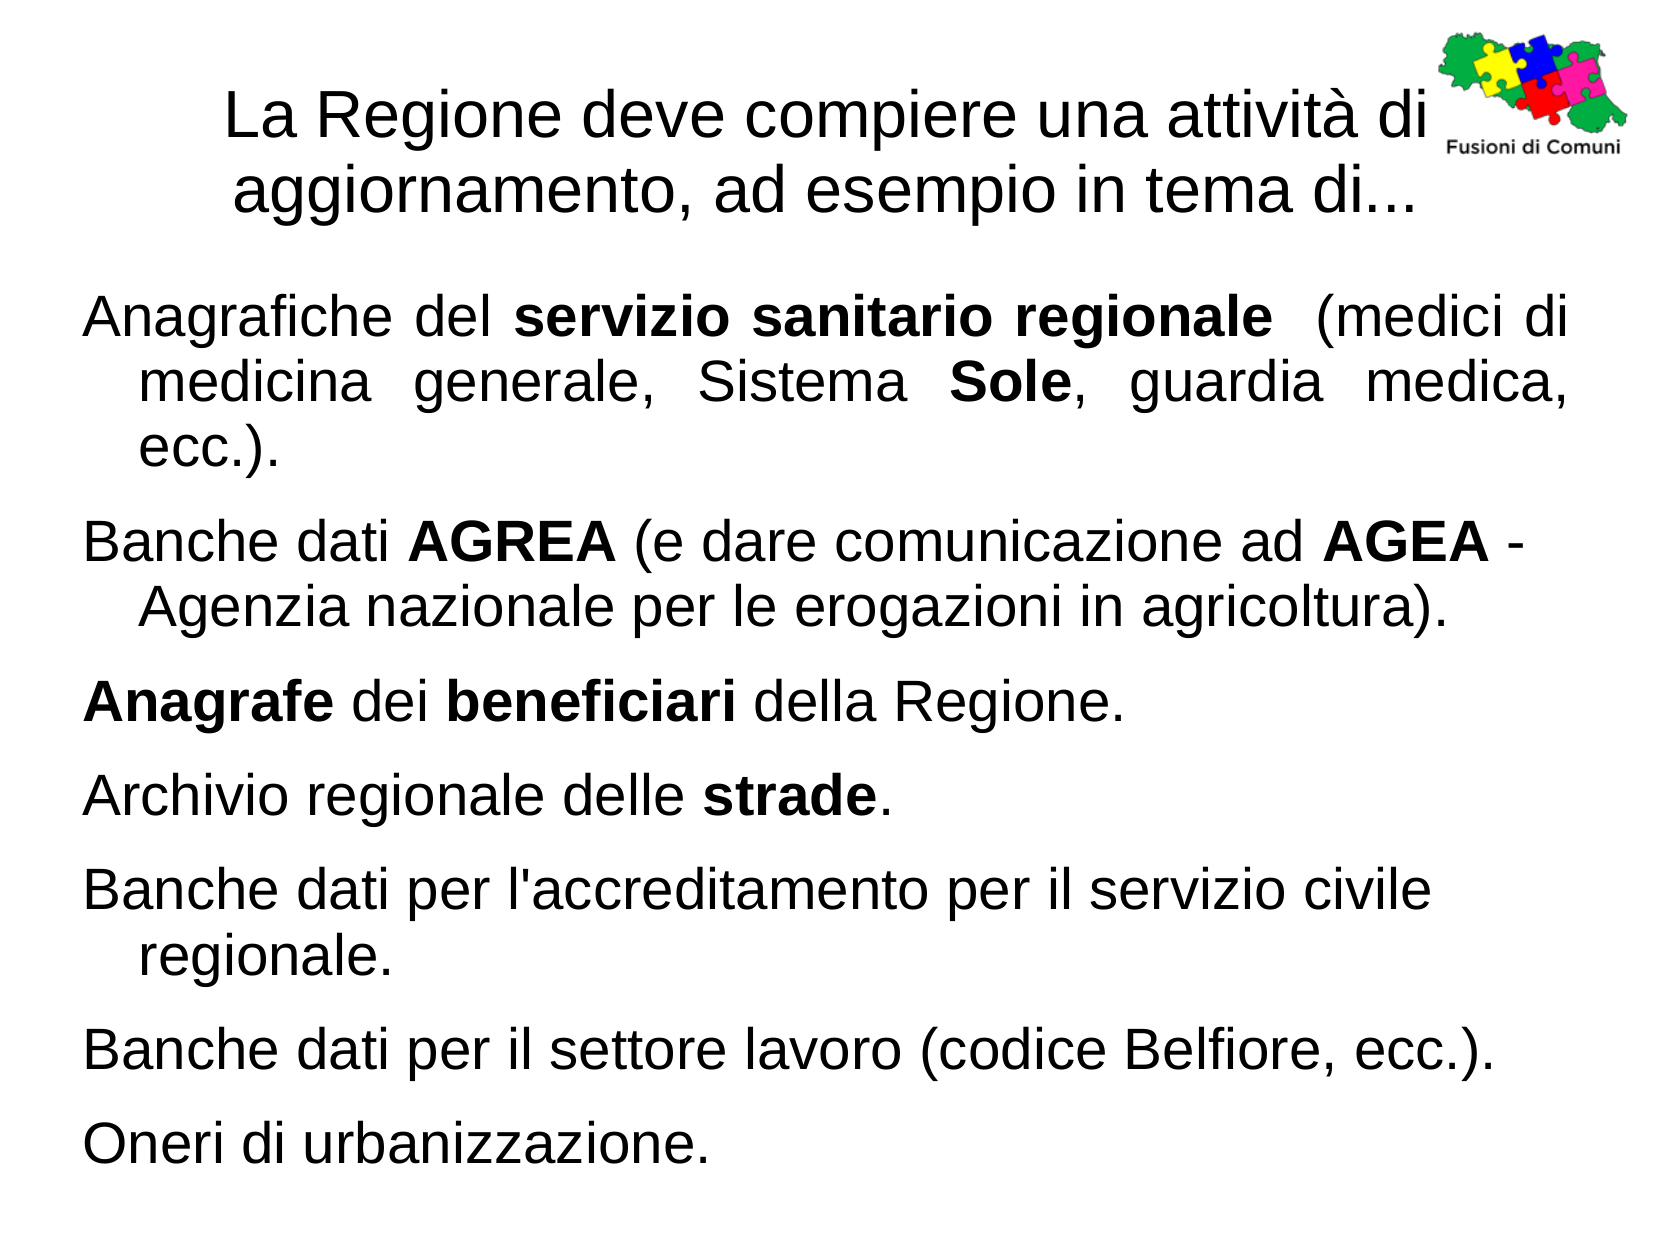

# La Regione deve compiere una attività di aggiornamento, ad esempio in tema di...
Anagrafiche del servizio sanitario regionale (medici di medicina generale, Sistema Sole, guardia medica, ecc.).
Banche dati AGREA (e dare comunicazione ad AGEA - Agenzia nazionale per le erogazioni in agricoltura).
Anagrafe dei beneficiari della Regione.
Archivio regionale delle strade.
Banche dati per l'accreditamento per il servizio civile regionale.
Banche dati per il settore lavoro (codice Belfiore, ecc.).
Oneri di urbanizzazione.